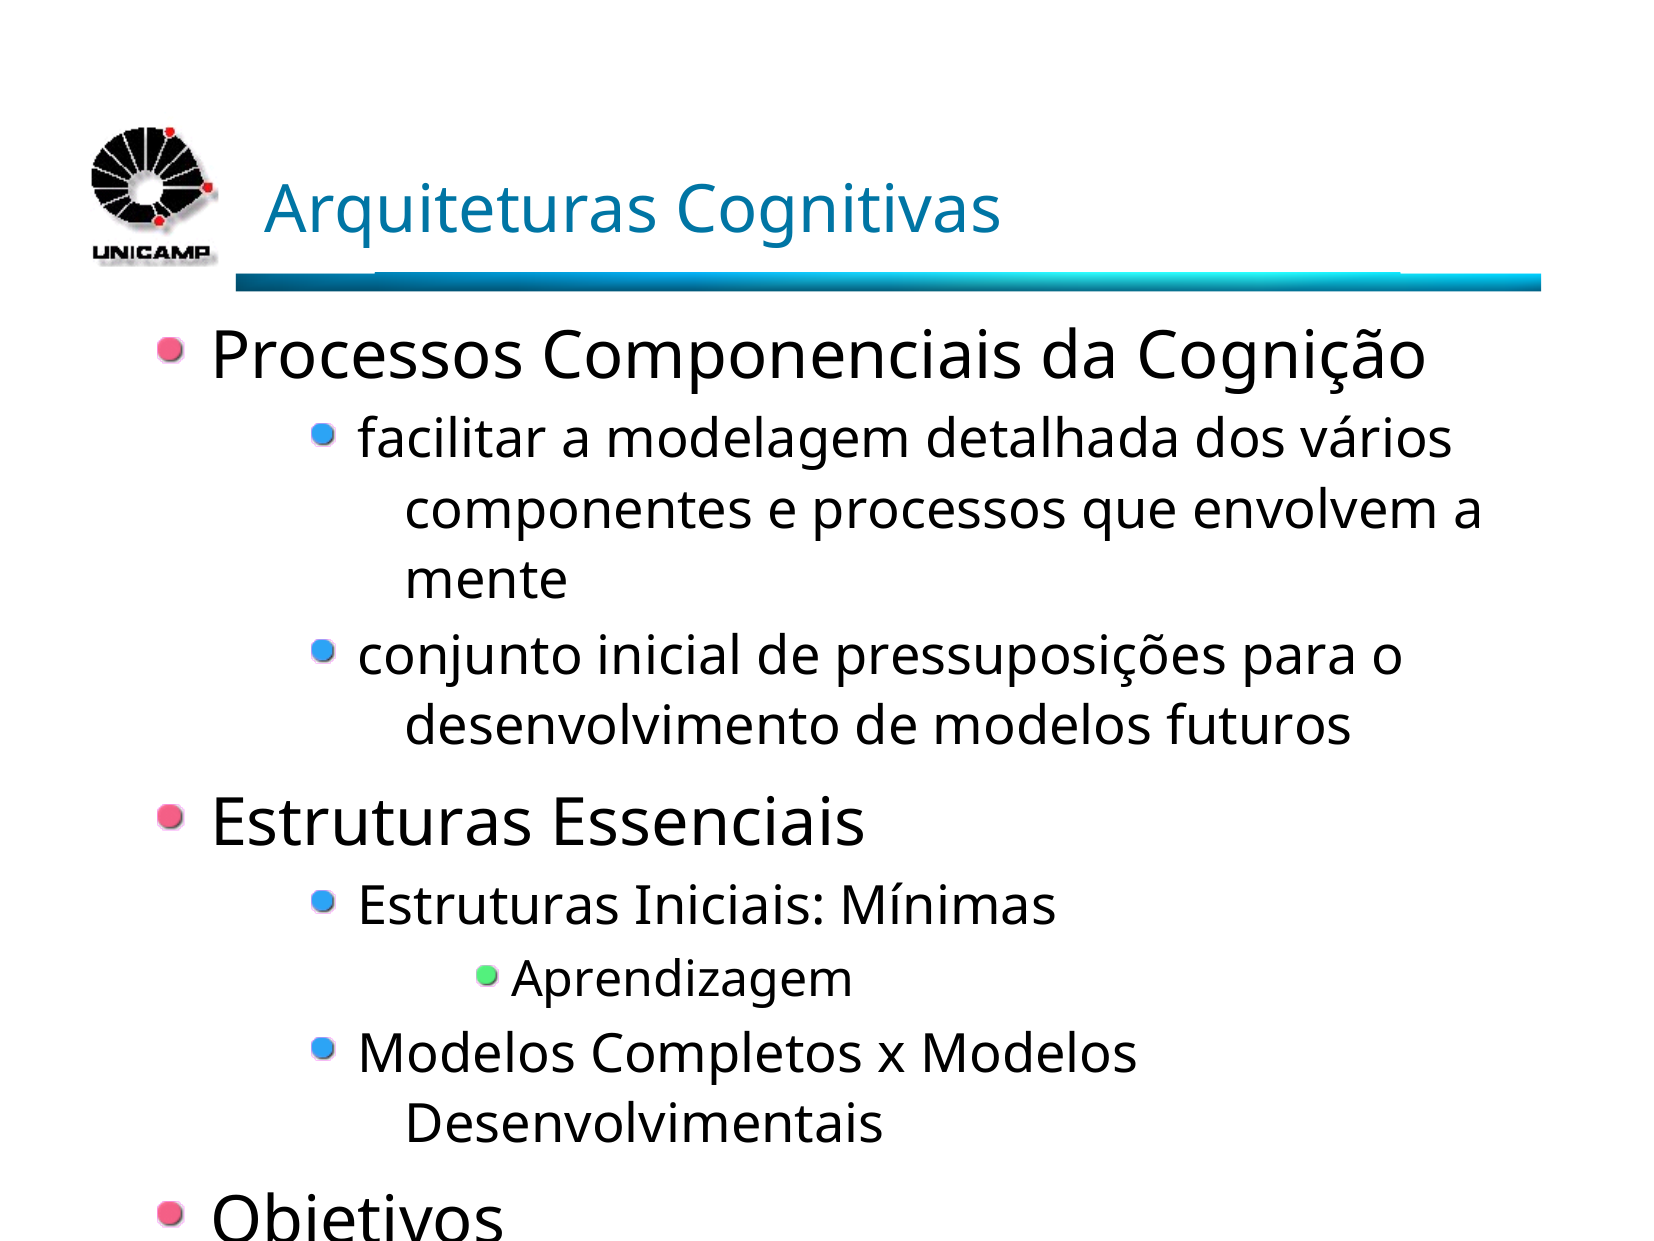

# Arquiteturas Cognitivas
Processos Componenciais da Cognição
facilitar a modelagem detalhada dos vários componentes e processos que envolvem a mente
conjunto inicial de pressuposições para o desenvolvimento de modelos futuros
Estruturas Essenciais
Estruturas Iniciais: Mínimas
Aprendizagem
Modelos Completos x Modelos Desenvolvimentais
Objetivos
Interação com o ambiente
Interação com outros agentes